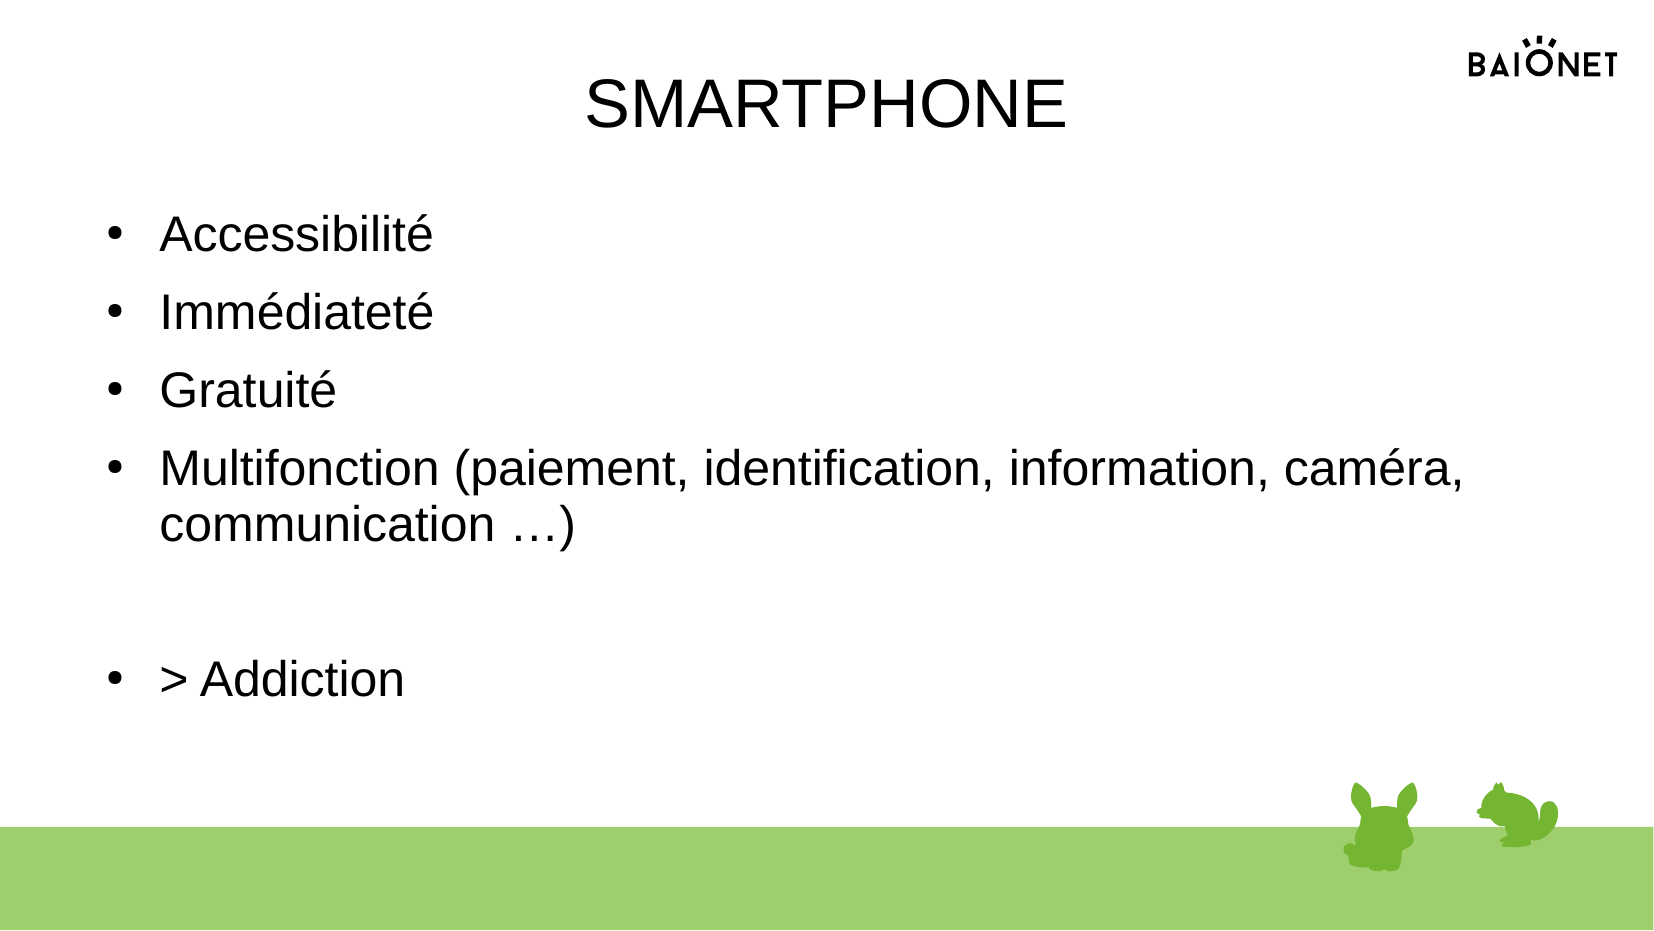

# SMARTPHONE
Accessibilité
Immédiateté
Gratuité
Multifonction (paiement, identification, information, caméra, communication …)
> Addiction